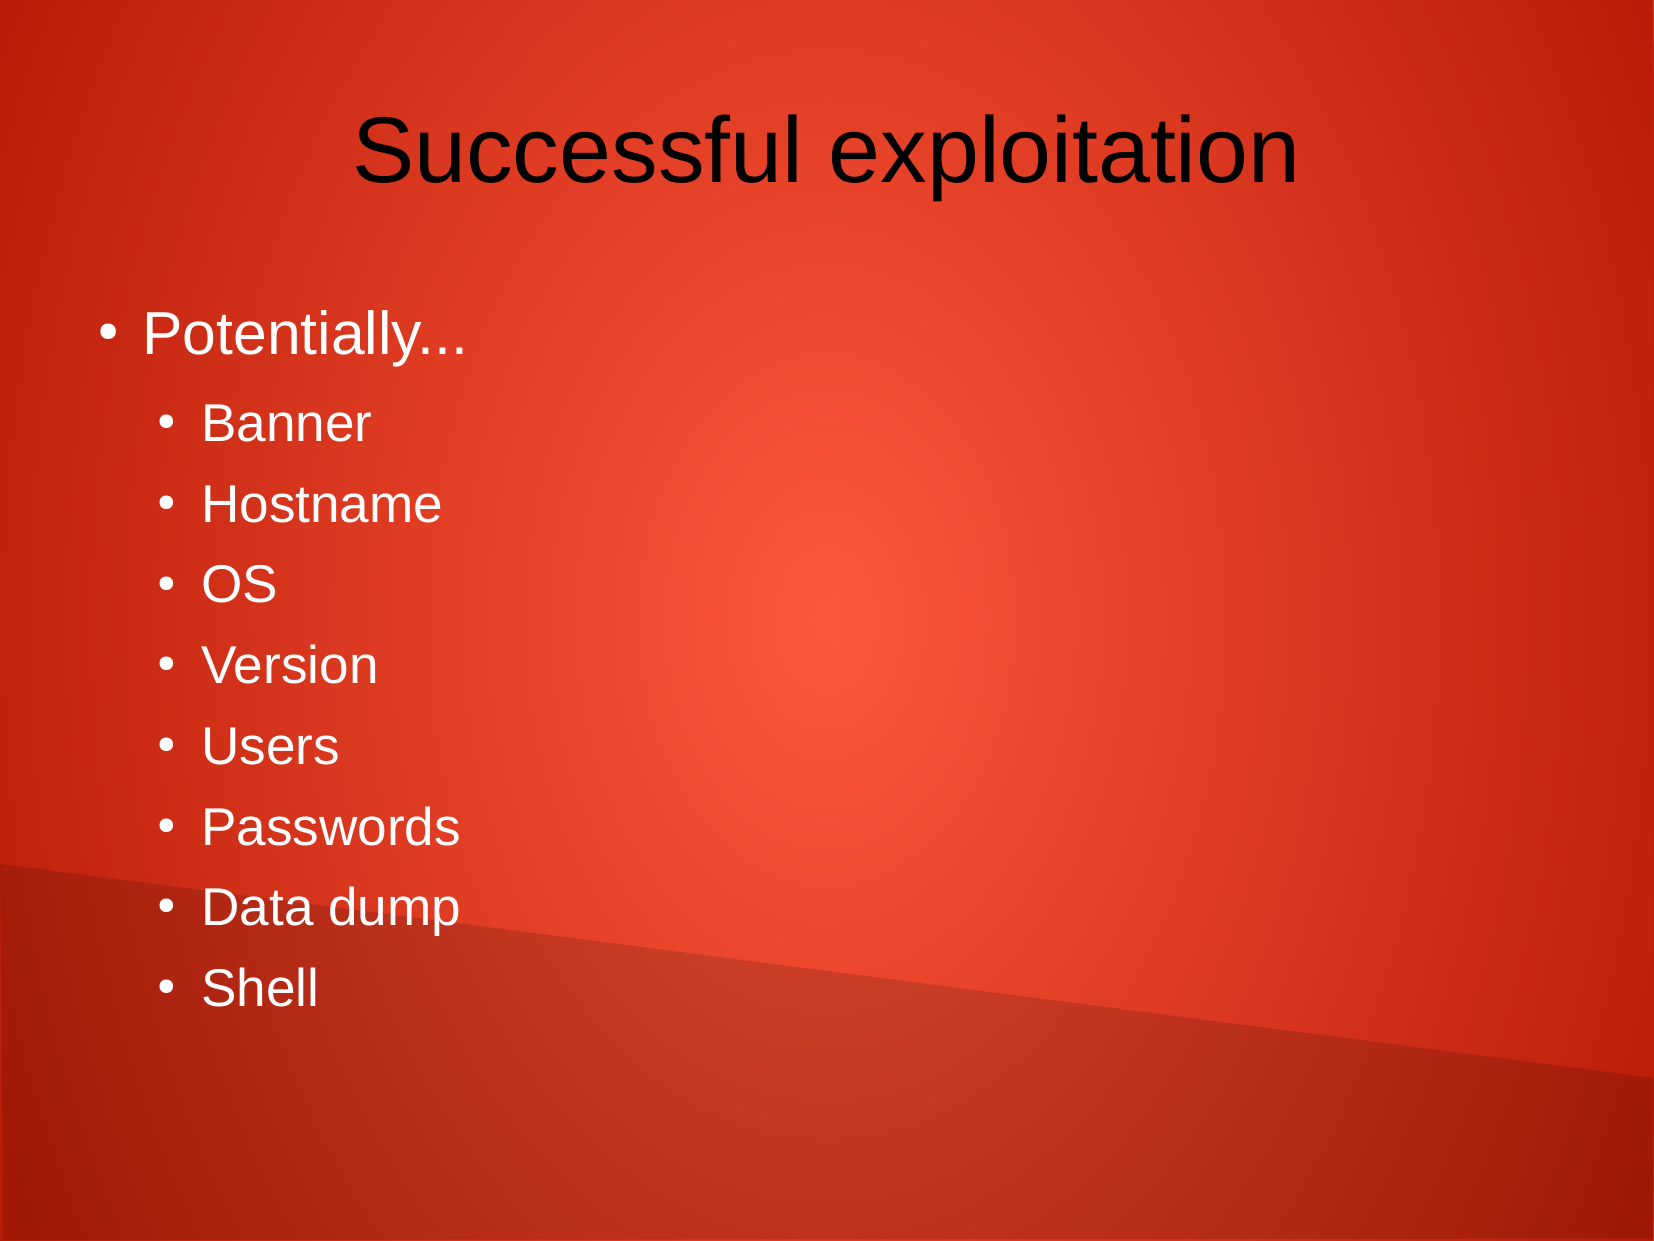

# Successful exploitation
Potentially...
Banner
Hostname
OS
Version
Users
Passwords
Data dump
Shell